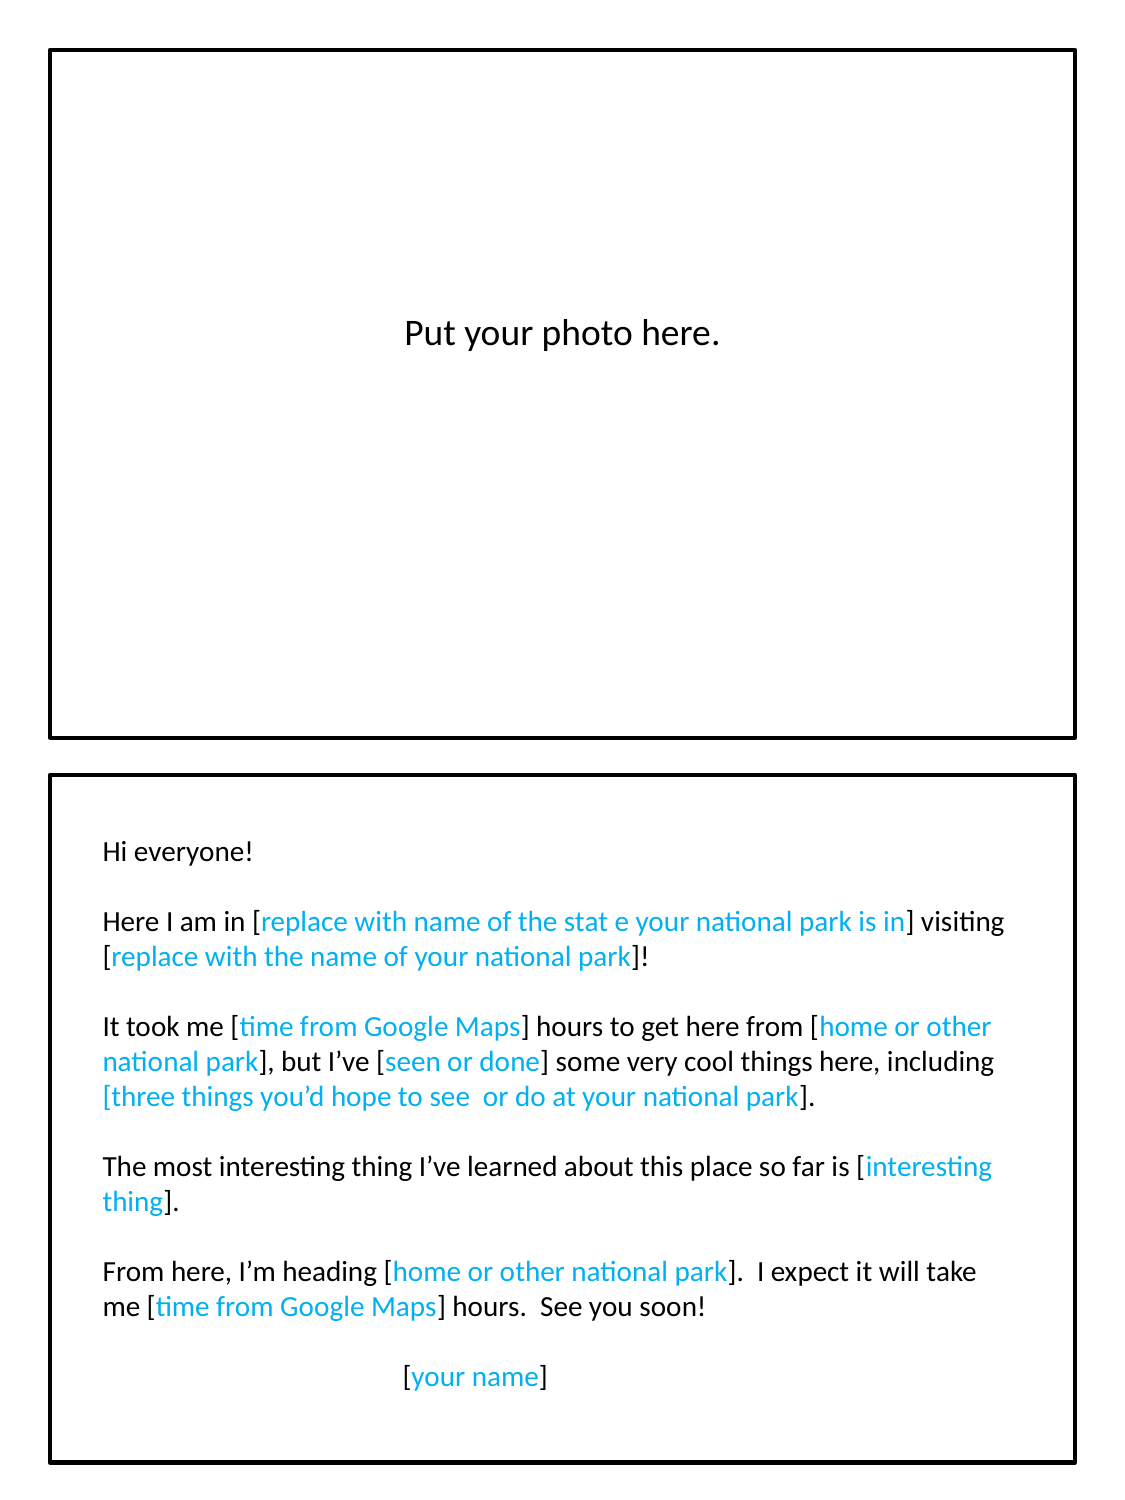

Put your photo here.
Hi everyone!
Here I am in [replace with name of the stat e your national park is in] visiting [replace with the name of your national park]!
It took me [time from Google Maps] hours to get here from [home or other national park], but I’ve [seen or done] some very cool things here, including [three things you’d hope to see or do at your national park].
The most interesting thing I’ve learned about this place so far is [interesting thing].
From here, I’m heading [home or other national park]. I expect it will take me [time from Google Maps] hours. See you soon!
				[your name]